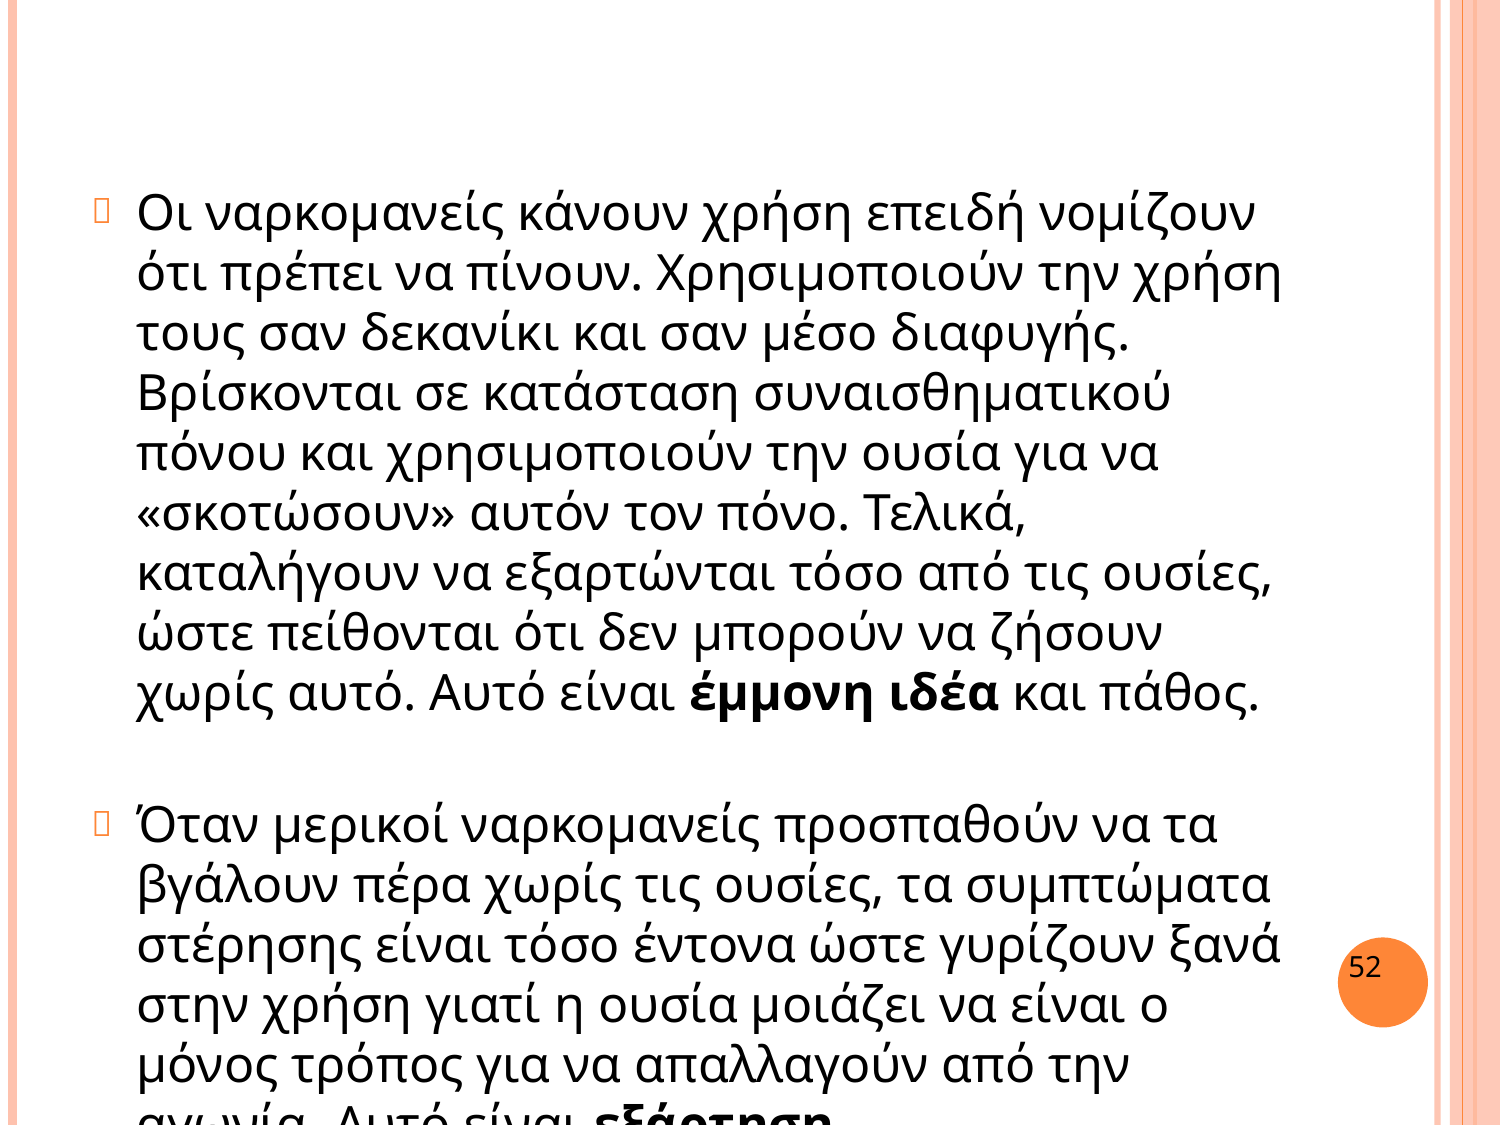

# Οι ναρκομανείς κάνουν χρήση επειδή νομίζουν ότι πρέπει να πίνουν. Χρησιμοποιούν την χρήση τους σαν δεκανίκι και σαν μέσο διαφυγής. Βρίσκονται σε κατάσταση συναισθηματικού πόνου και χρησιμοποιούν την ουσία για να «σκοτώσουν» αυτόν τον πόνο. Τελικά, καταλήγουν να εξαρτώνται τόσο από τις ουσίες, ώστε πείθονται ότι δεν μπορούν να ζήσουν χωρίς αυτό. Αυτό είναι έμμονη ιδέα και πάθος.
Όταν μερικοί ναρκομανείς πρoσπαθoύν να τα βγάλουν πέρα χωρίς τις ουσίες, τα συμπτώματα στέρησης είναι τόσο έντονα ώστε γυρίζουν ξανά στην χρήση γιατί η ουσία μοιάζει να είναι ο μόνος τρόπος για να απαλλαγούν από την αγωνία. Αυτό είναι εξάρτηση.